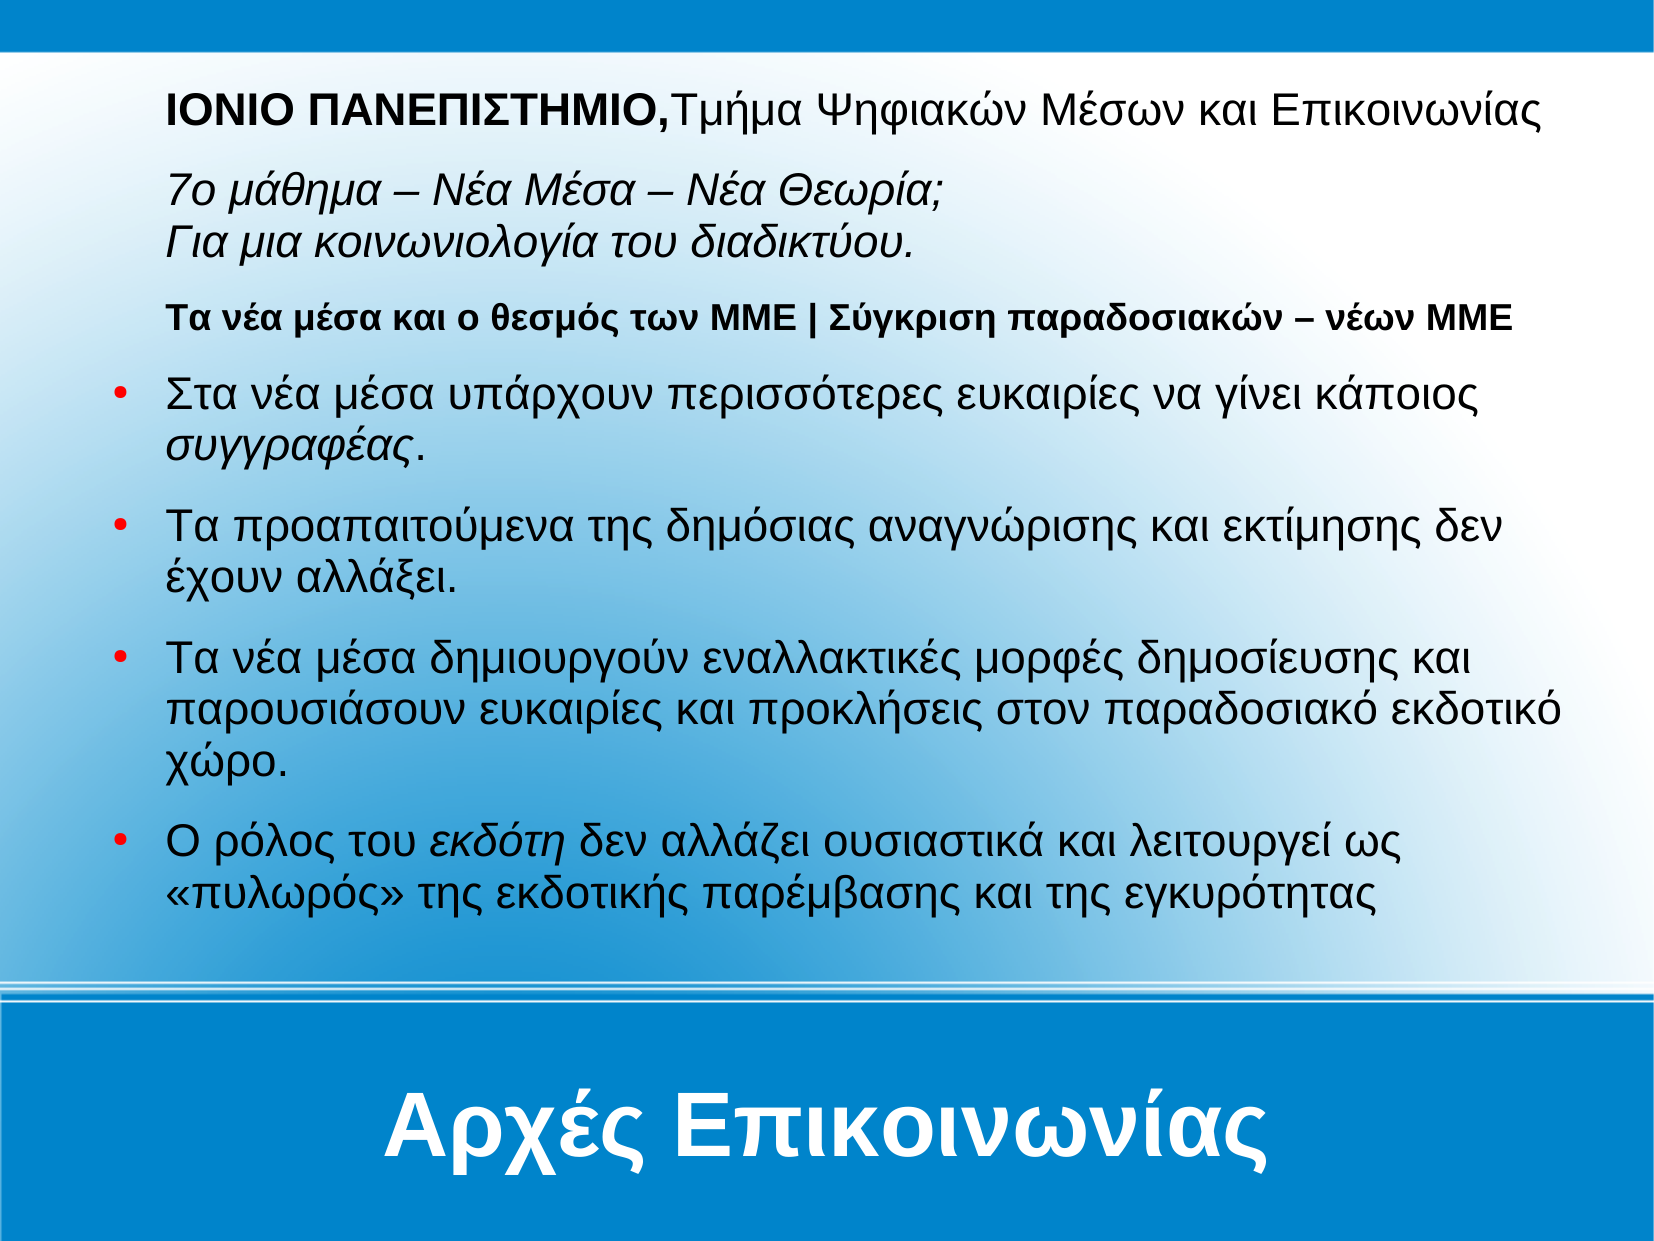

ΙΟΝΙΟ ΠΑΝΕΠΙΣΤΗΜΙΟ,Τμήμα Ψηφιακών Μέσων και Επικοινωνίας
7ο μάθημα – Νέα Μέσα – Νέα Θεωρία;
Για μια κοινωνιολογία του διαδικτύου.
Τα νέα μέσα και ο θεσμός των ΜΜΕ | Σύγκριση παραδοσιακών – νέων ΜΜΕ
Στα νέα μέσα υπάρχουν περισσότερες ευκαιρίες να γίνει κάποιος συγγραφέας.
Τα προαπαιτούμενα της δημόσιας αναγνώρισης και εκτίμησης δεν έχουν αλλάξει.
Τα νέα μέσα δημιουργούν εναλλακτικές μορφές δημοσίευσης και παρουσιάσουν ευκαιρίες και προκλήσεις στον παραδοσιακό εκδοτικό χώρο.
Ο ρόλος του εκδότη δεν αλλάζει ουσιαστικά και λειτουργεί ως «πυλωρός» της εκδοτικής παρέμβασης και της εγκυρότητας
# Αρχές Επικοινωνίας